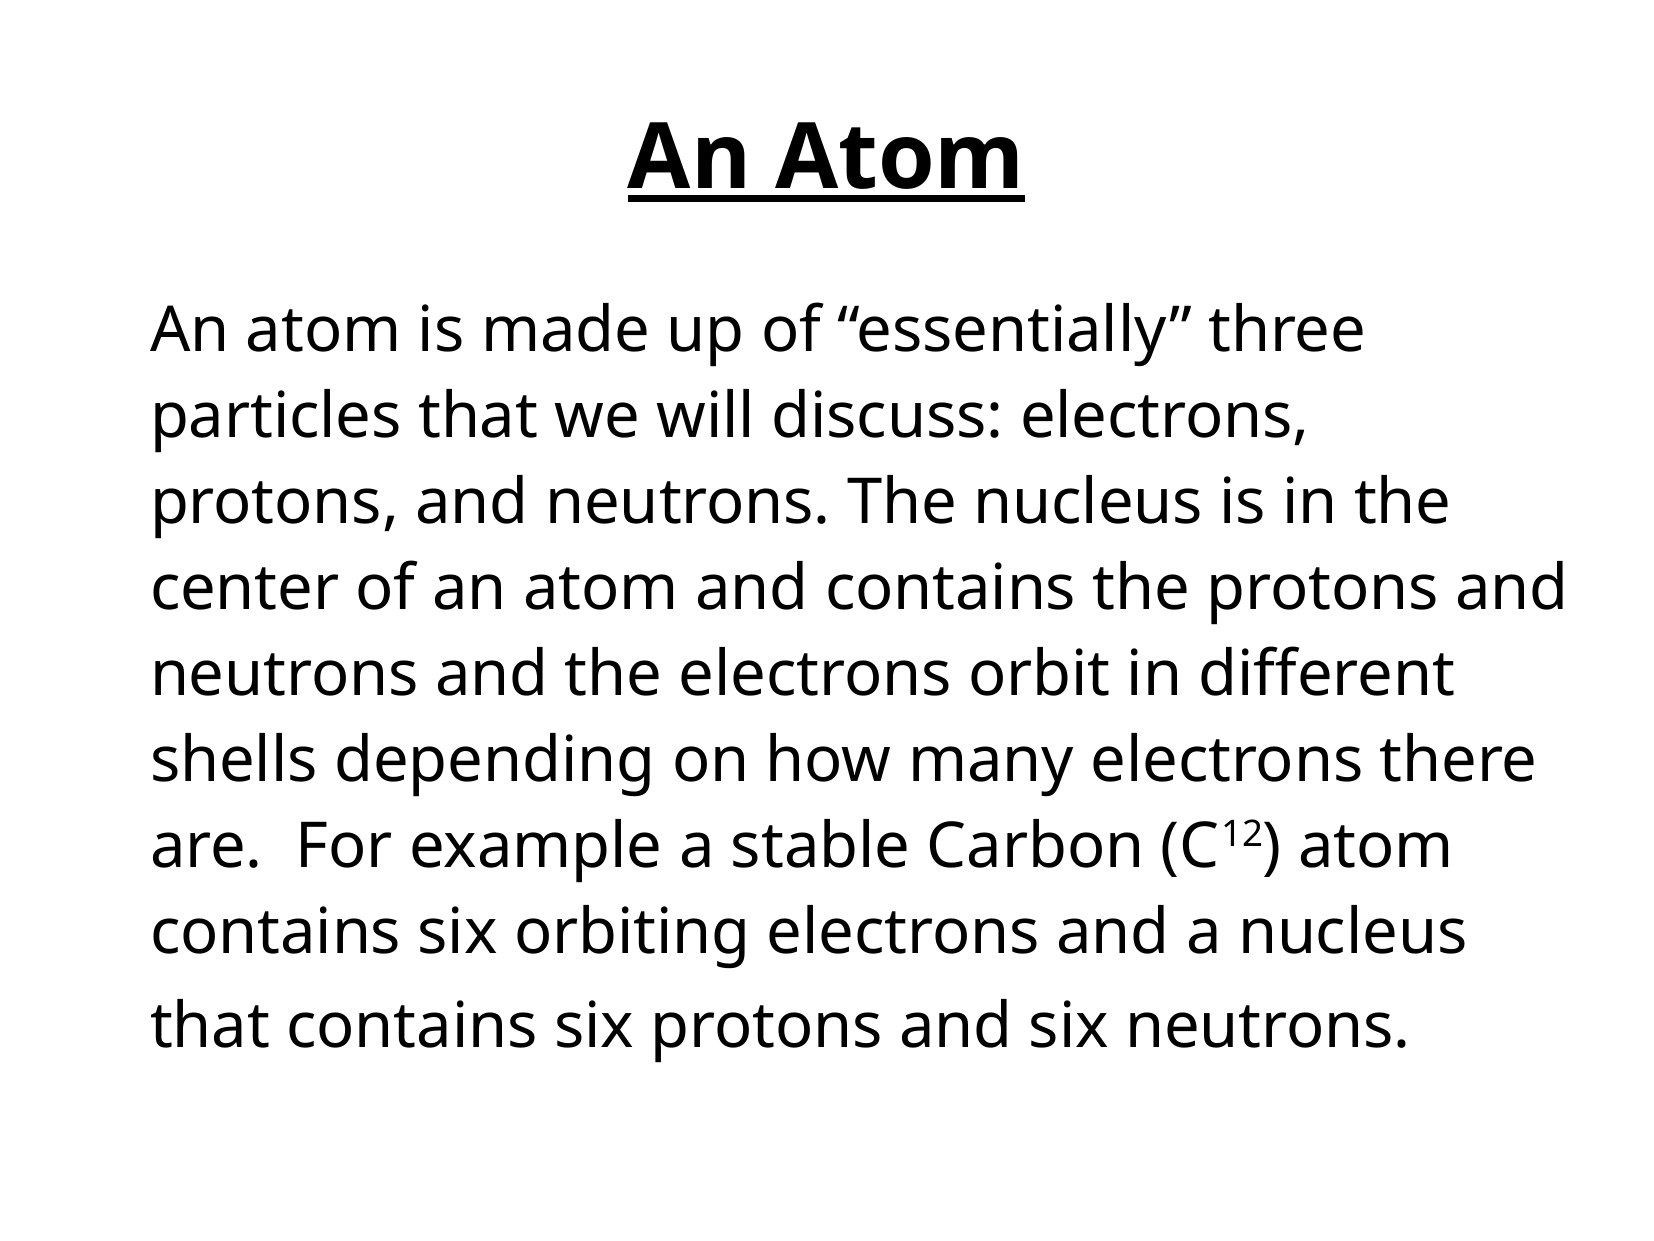

# An Atom
An atom is made up of “essentially” three particles that we will discuss: electrons, protons, and neutrons. The nucleus is in the center of an atom and contains the protons and neutrons and the electrons orbit in different shells depending on how many electrons there are. For example a stable Carbon (C12) atom contains six orbiting electrons and a nucleus that contains six protons and six neutrons.